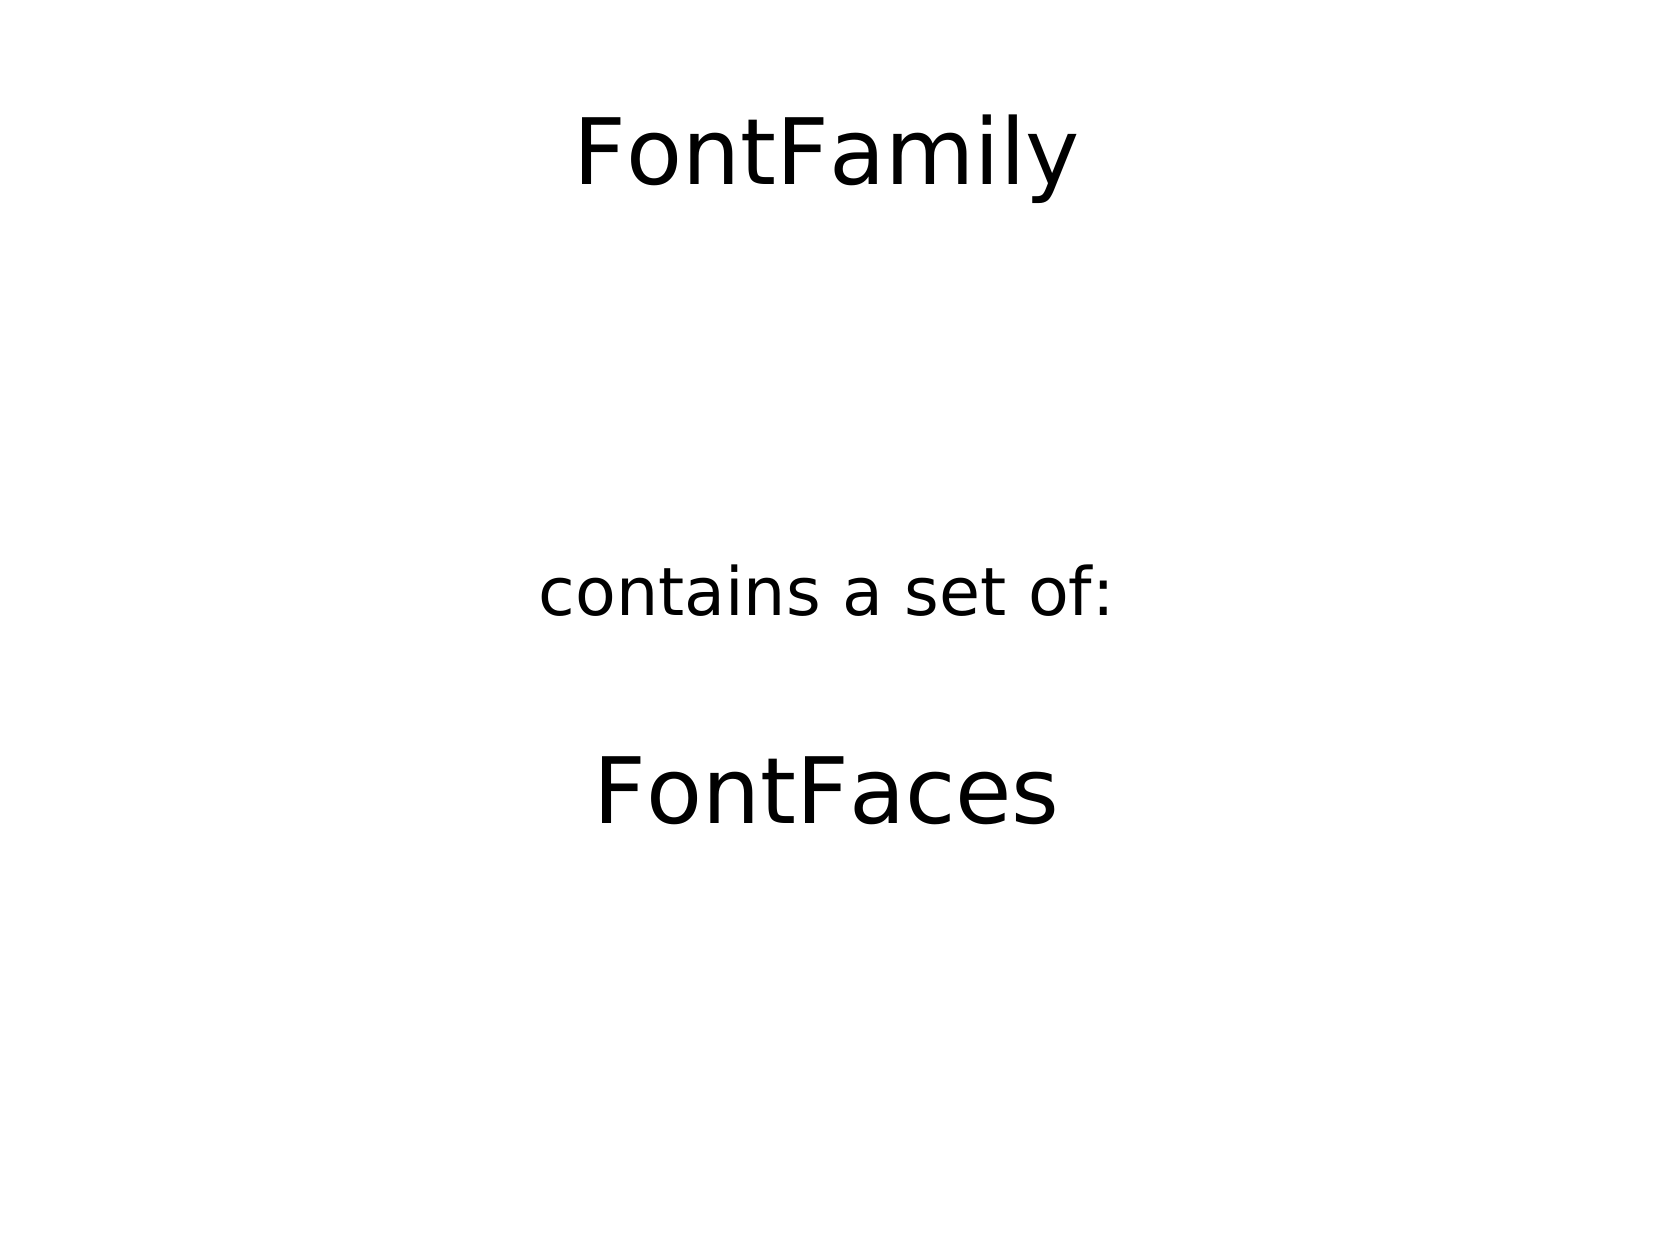

# FontFamily
contains a set of:
FontFaces